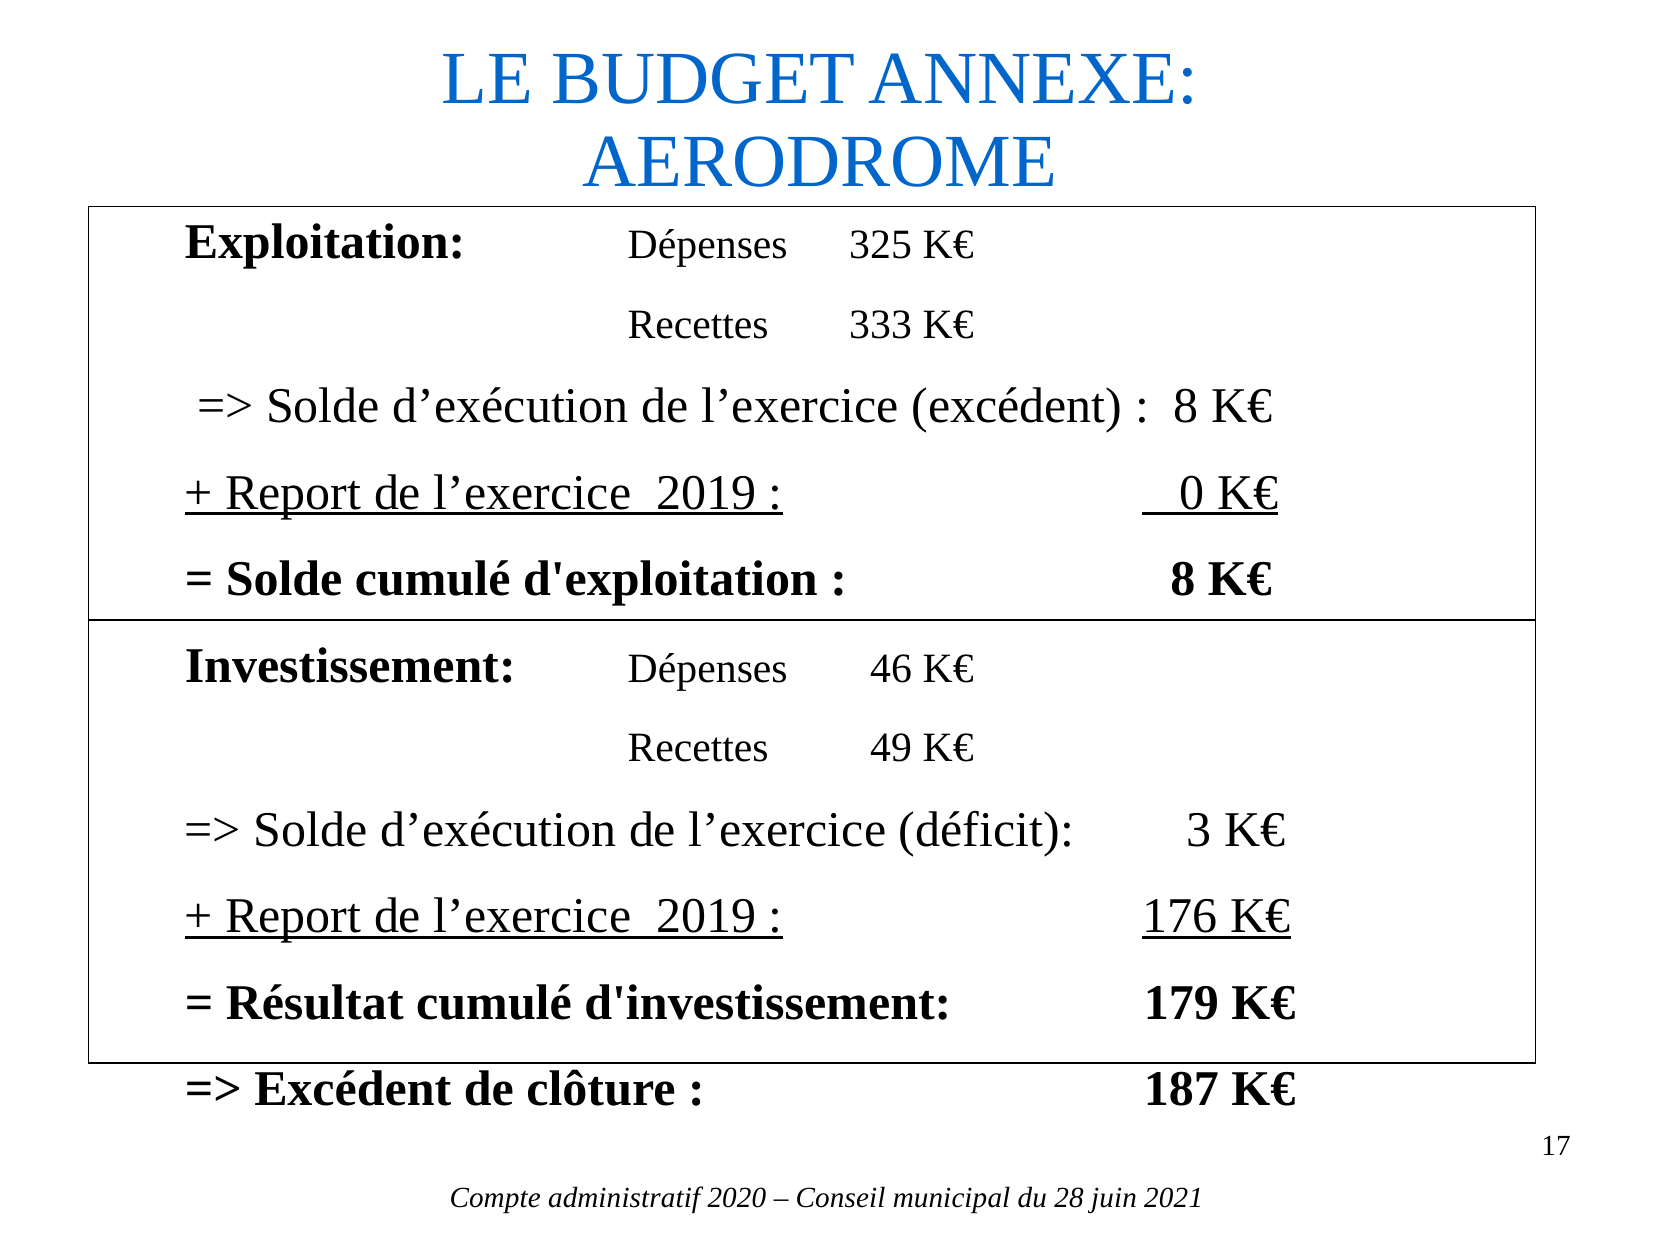

LE BUDGET ANNEXE:
AERODROME
Exploitation:			Dépenses	325 K€
						Recettes		333 K€
 => Solde d’exécution de l’exercice (excédent) : 8 K€
+ Report de l’exercice 2019 :					 0 K€
= Solde cumulé d'exploitation :	 		 8 K€
Investissement:		Dépenses	 46 K€
						Recettes		 49 K€
=> Solde d’exécution de l’exercice (déficit): 3 K€
+ Report de l’exercice 2019 :					176 K€
= Résultat cumulé d'investissement:		 179 K€
=> Excédent de clôture :		 		 	 187 K€
17